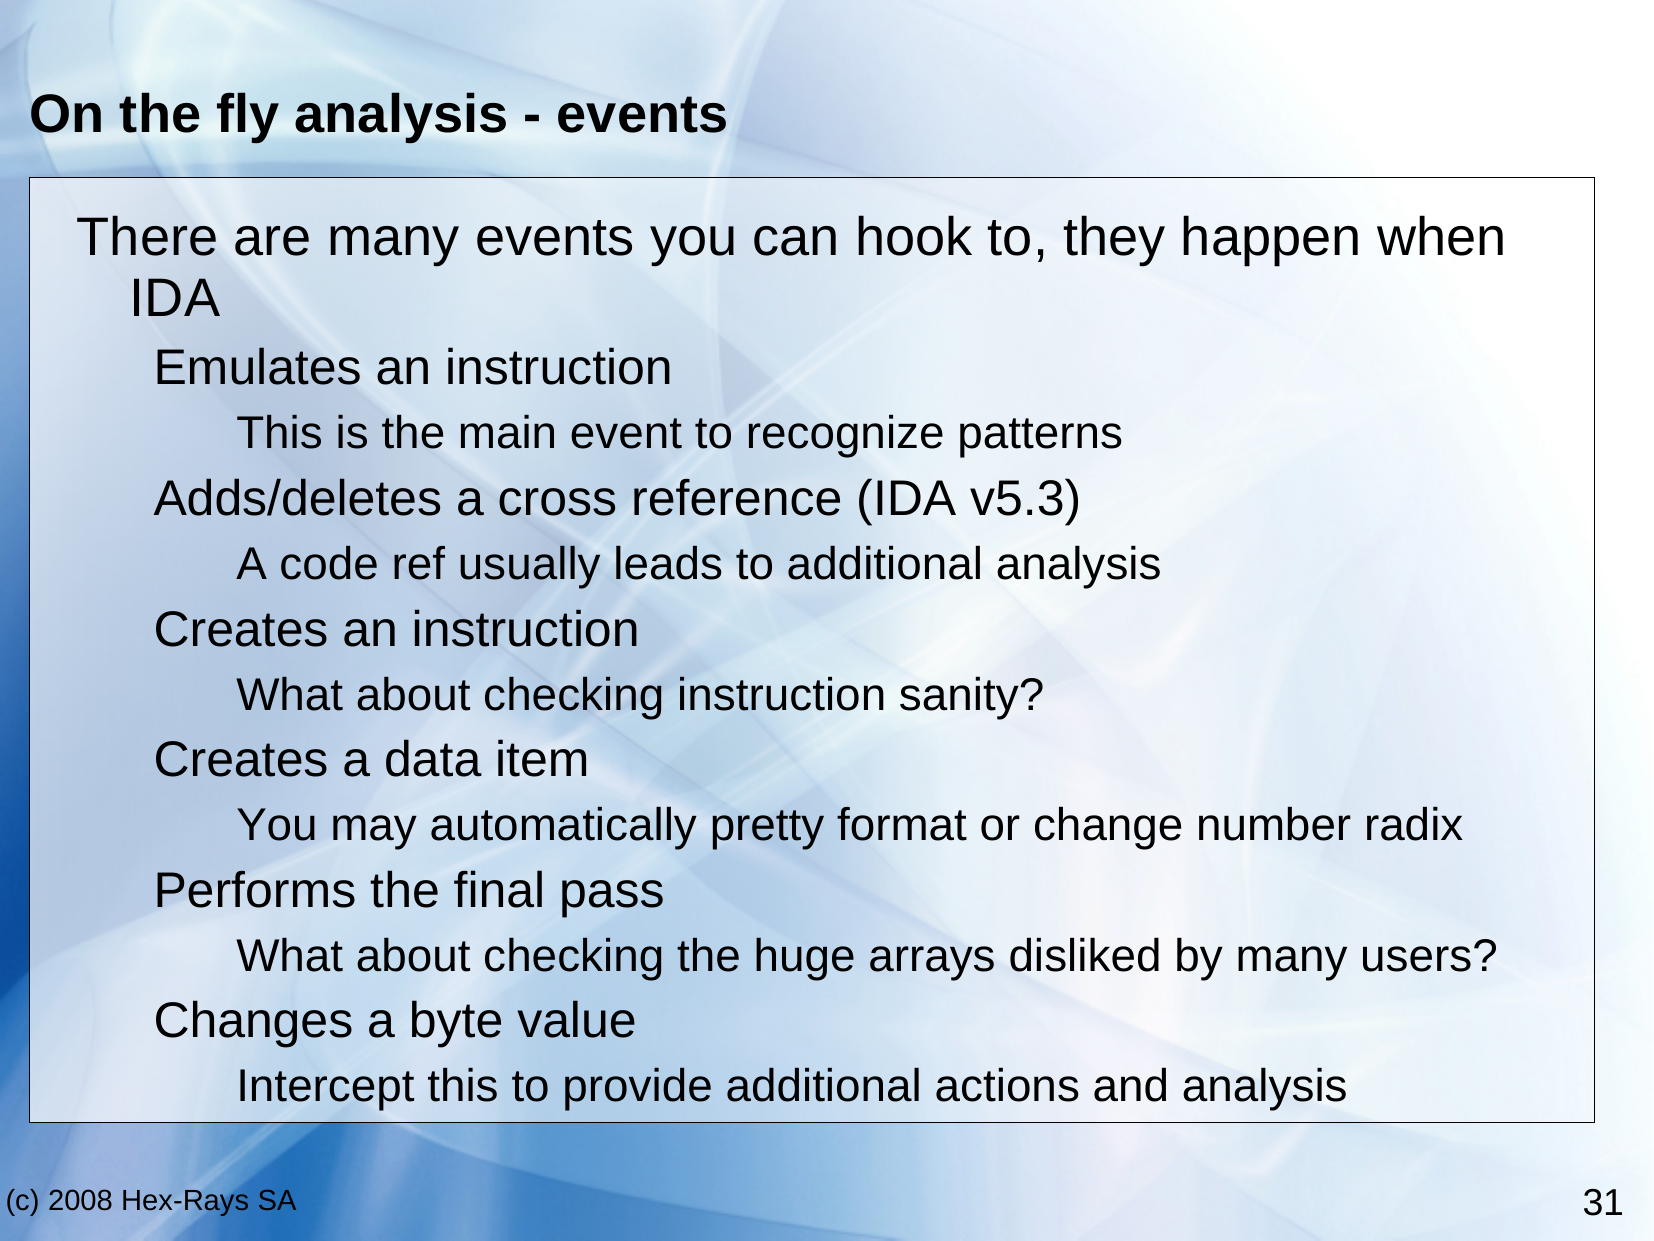

# On the fly analysis - events
There are many events you can hook to, they happen when IDA
Emulates an instruction
This is the main event to recognize patterns
Adds/deletes a cross reference (IDA v5.3)
A code ref usually leads to additional analysis
Creates an instruction
What about checking instruction sanity?
Creates a data item
You may automatically pretty format or change number radix
Performs the final pass
What about checking the huge arrays disliked by many users?
Changes a byte value
Intercept this to provide additional actions and analysis
31
(c) 2008 Hex-Rays SA